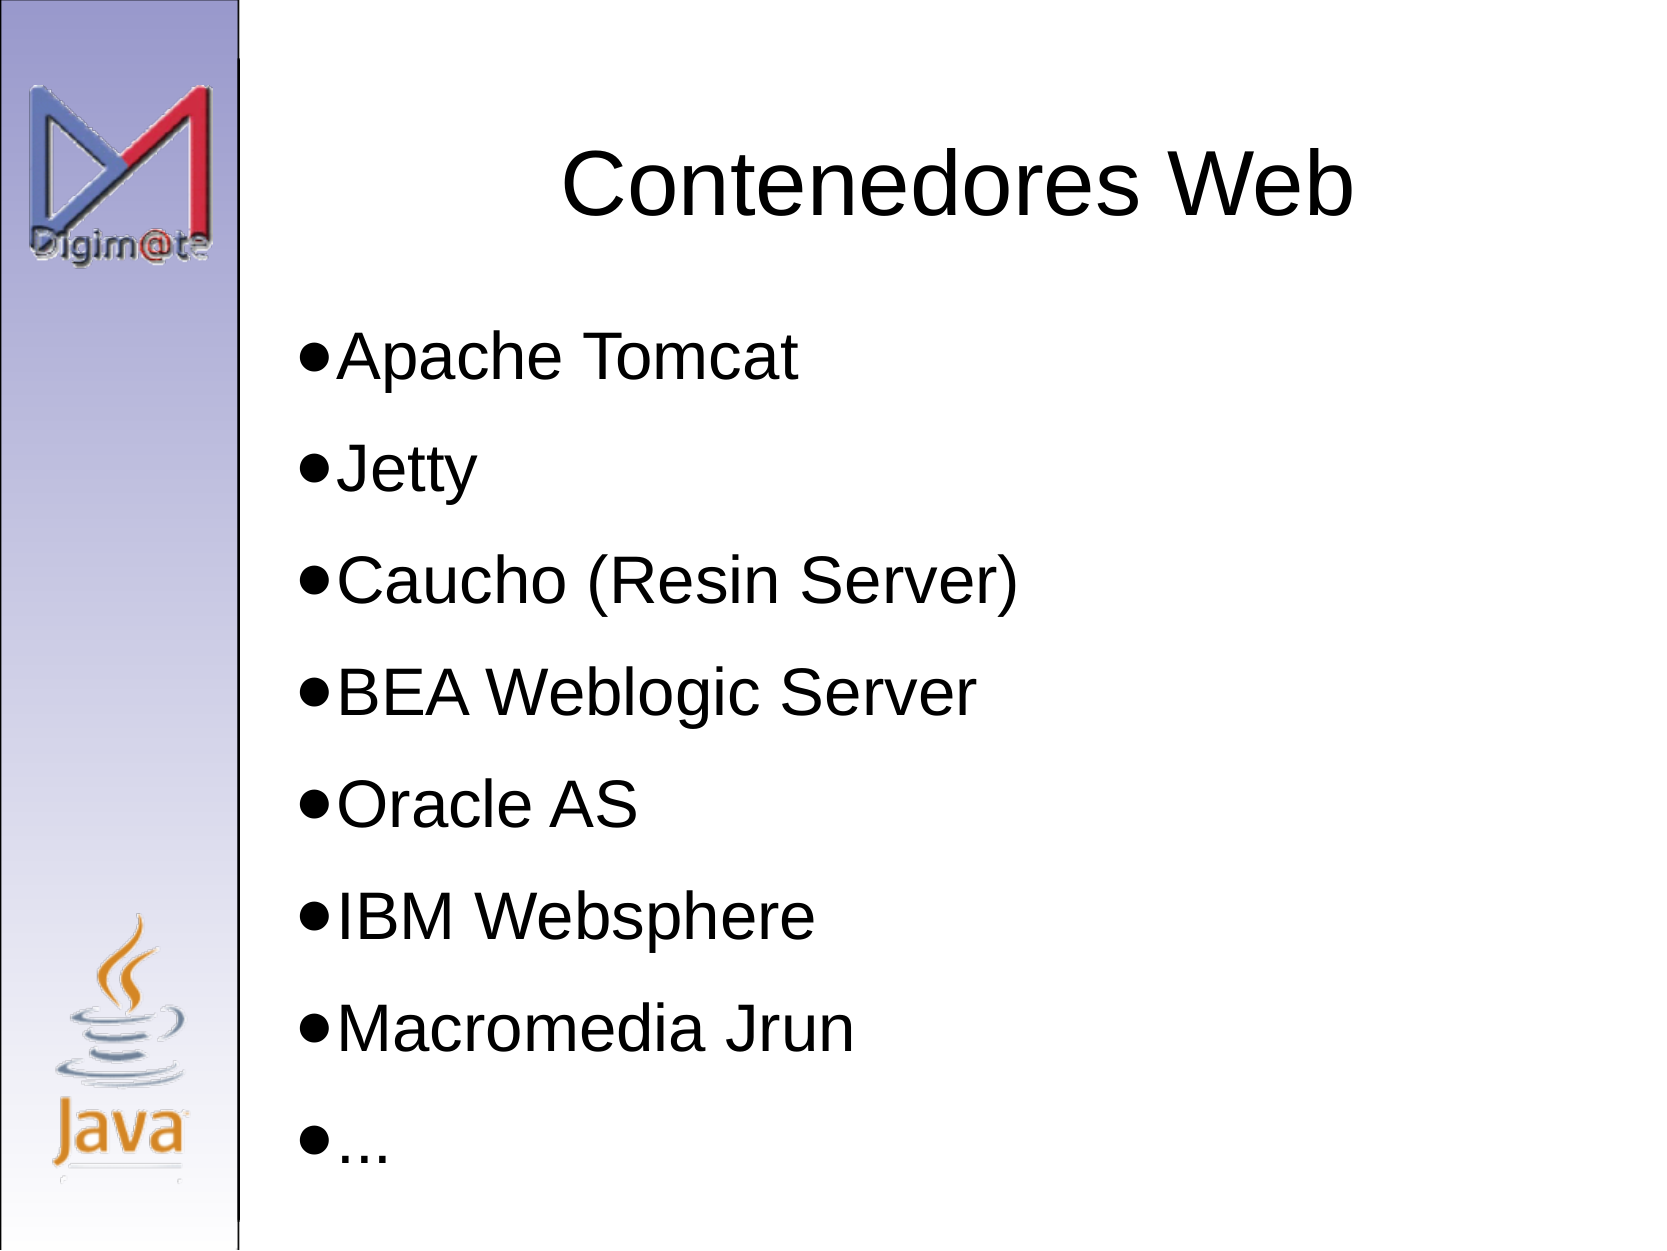

# Contenedores Web
Apache Tomcat
Jetty
Caucho (Resin Server)
BEA Weblogic Server
Oracle AS
IBM Websphere
Macromedia Jrun
...